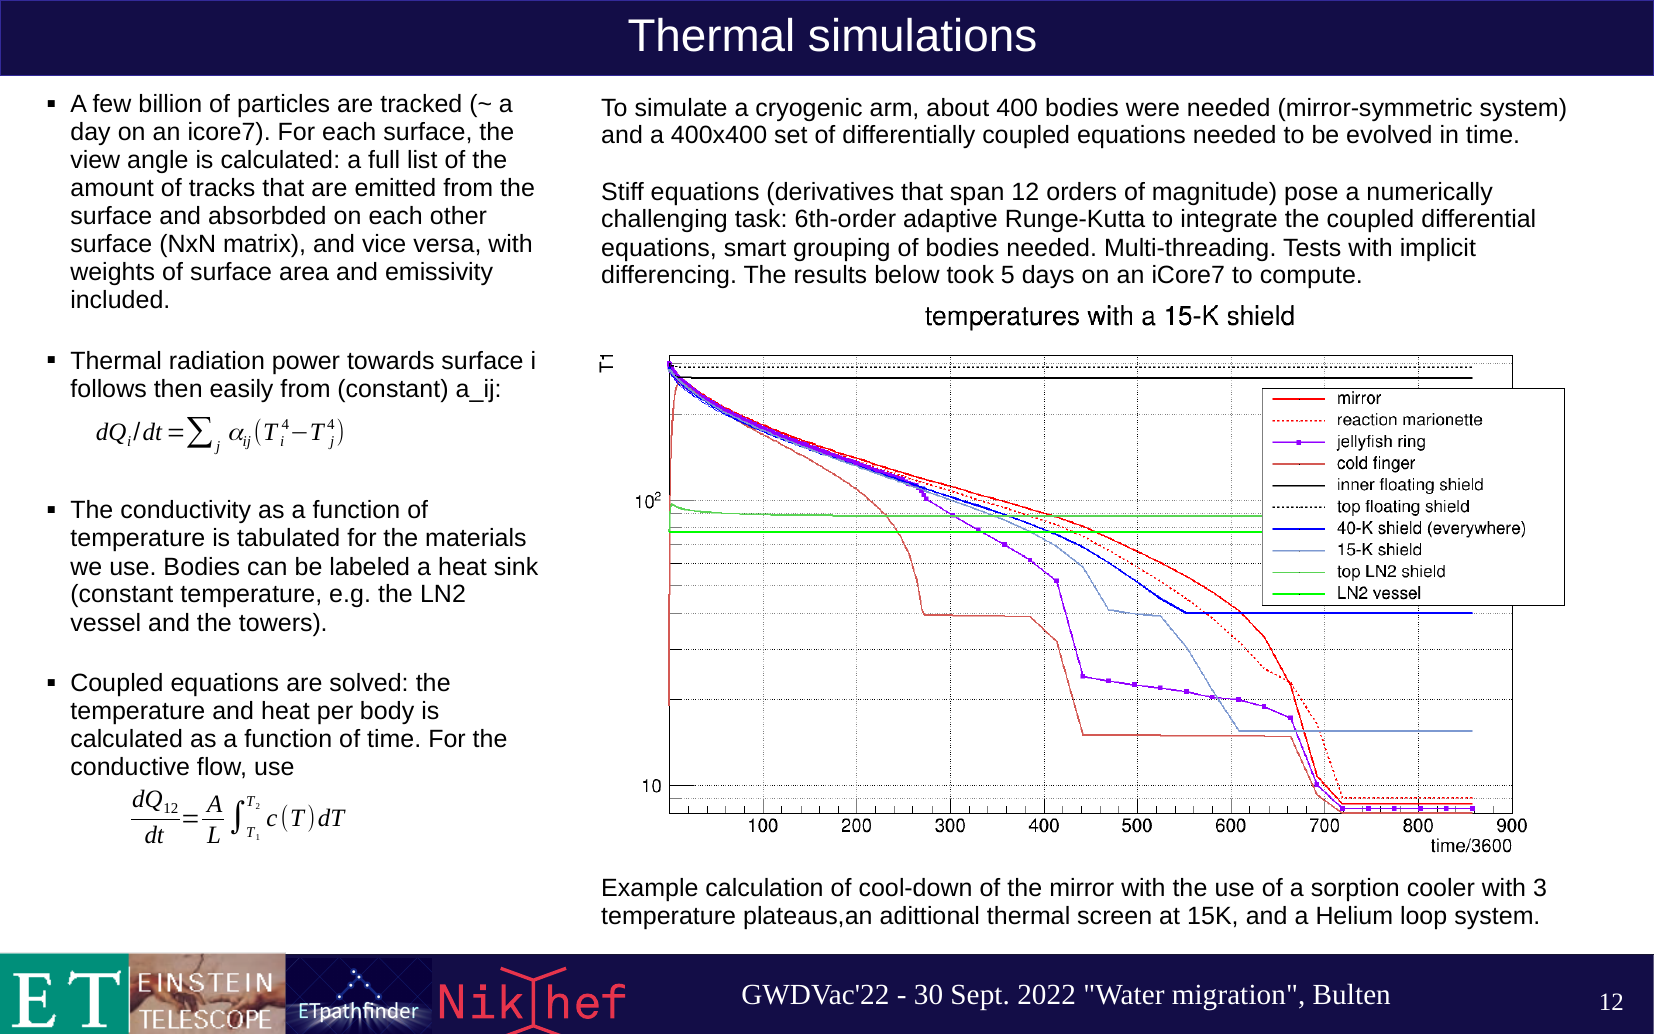

# Thermal simulations
To simulate a cryogenic arm, about 400 bodies were needed (mirror-symmetric system) and a 400x400 set of differentially coupled equations needed to be evolved in time.
Stiff equations (derivatives that span 12 orders of magnitude) pose a numerically challenging task: 6th-order adaptive Runge-Kutta to integrate the coupled differential equations, smart grouping of bodies needed. Multi-threading. Tests with implicit differencing. The results below took 5 days on an iCore7 to compute.
A few billion of particles are tracked (~ a day on an icore7). For each surface, the view angle is calculated: a full list of the amount of tracks that are emitted from the surface and absorbded on each other surface (NxN matrix), and vice versa, with weights of surface area and emissivity included.
Thermal radiation power towards surface i follows then easily from (constant) a_ij:
The conductivity as a function of temperature is tabulated for the materials we use. Bodies can be labeled a heat sink (constant temperature, e.g. the LN2 vessel and the towers).
Coupled equations are solved: the temperature and heat per body is calculated as a function of time. For the conductive flow, use
Example calculation of cool-down of the mirror with the use of a sorption cooler with 3 temperature plateaus,an adittional thermal screen at 15K, and a Helium loop system.
GWDVac'22 - 30 Sept. 2022 "Water migration", Bulten
12